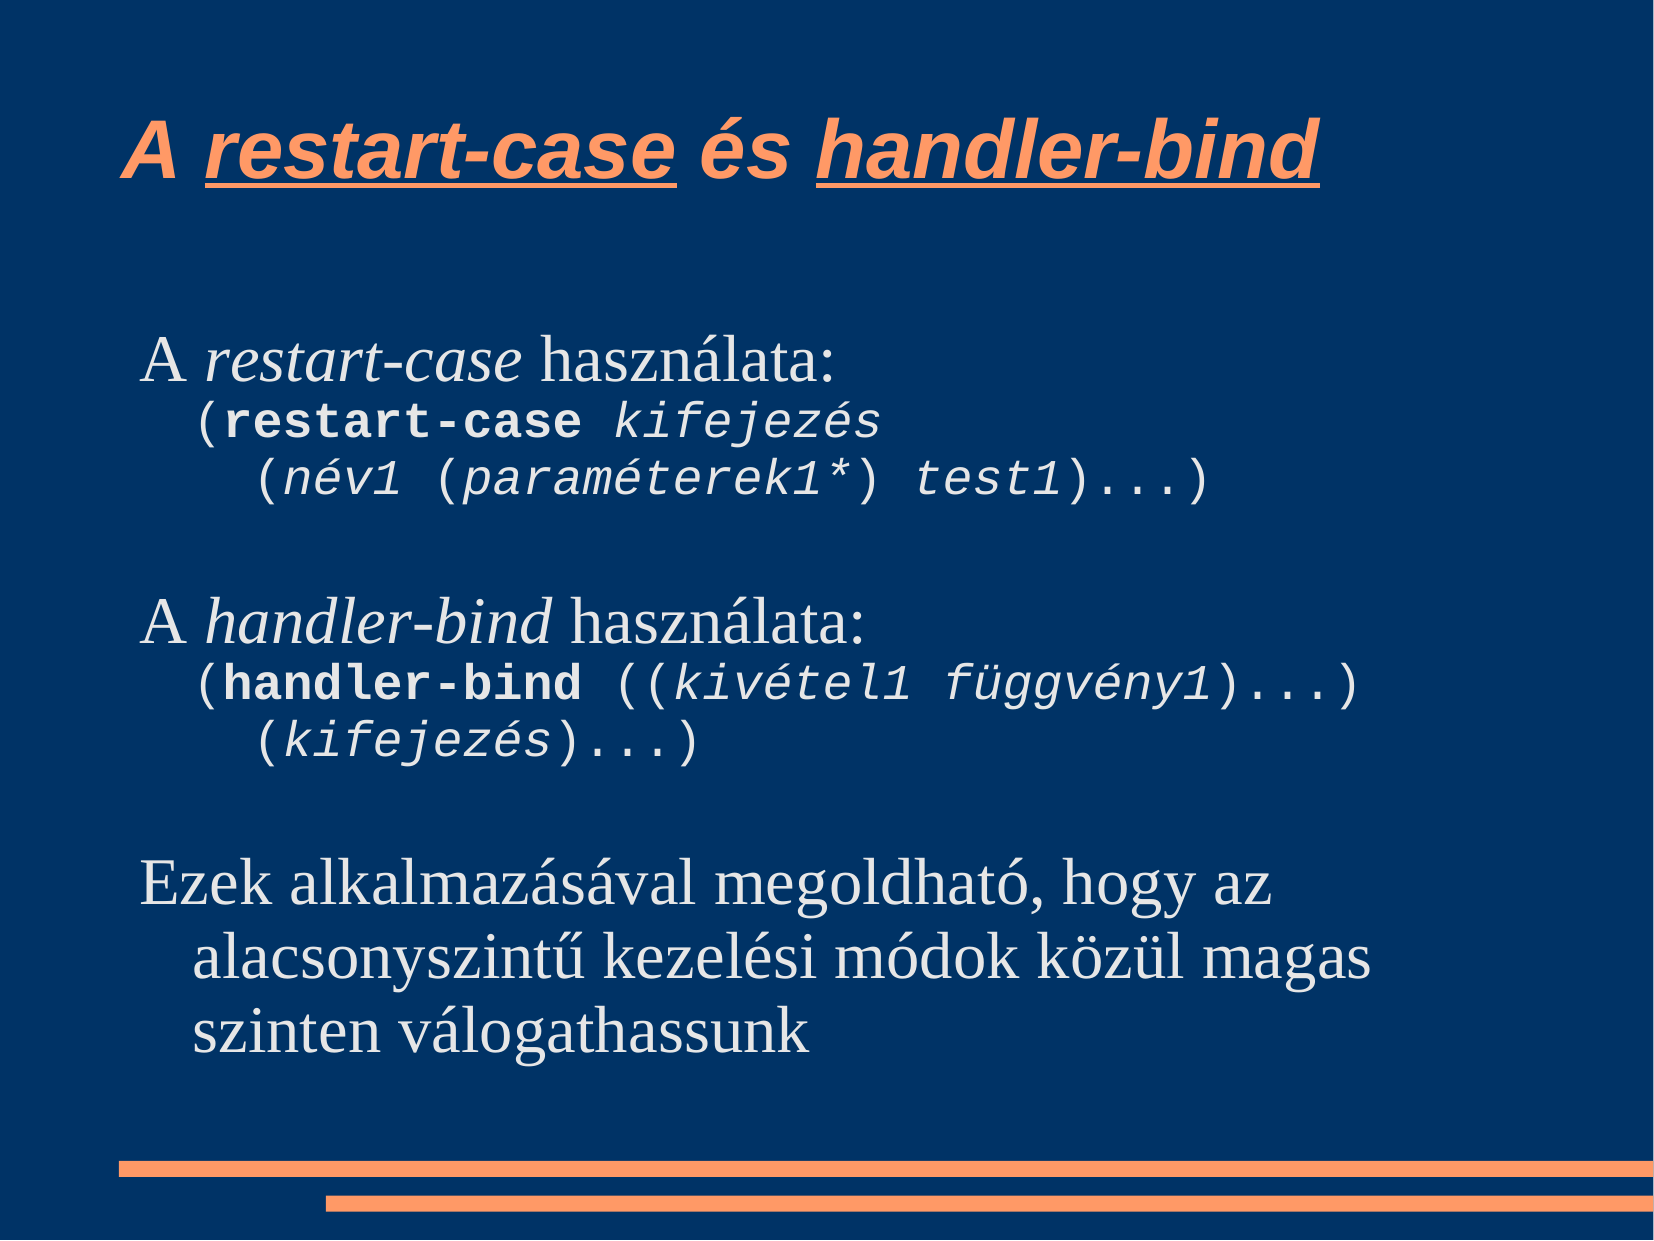

# A restart-case és handler-bind
A restart-case használata:
(restart-case kifejezés
 (név1 (paraméterek1*) test1)...)
A handler-bind használata:
(handler-bind ((kivétel1 függvény1)...)
 (kifejezés)...)
Ezek alkalmazásával megoldható, hogy az alacsonyszintű kezelési módok közül magas szinten válogathassunk